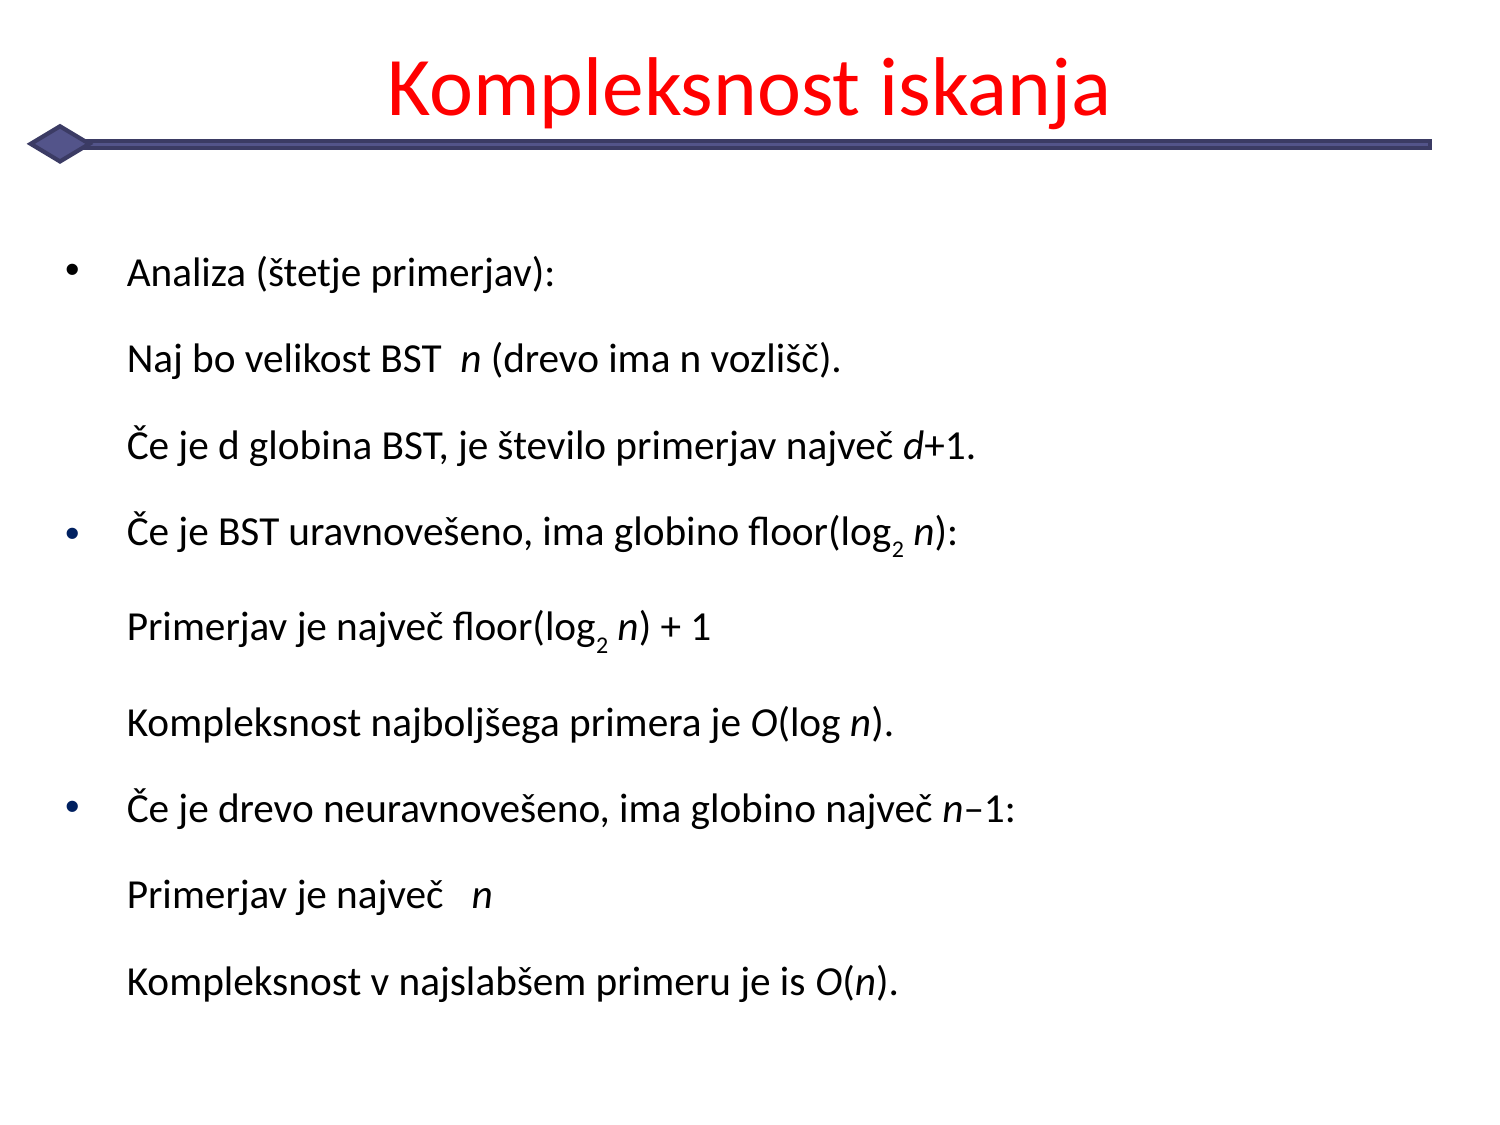

# Kompleksnost iskanja
Analiza (štetje primerjav):
	Naj bo velikost BST n (drevo ima n vozlišč).
	Če je d globina BST, je število primerjav največ d+1.
Če je BST uravnovešeno, ima globino floor(log2 n):
	Primerjav je največ floor(log2 n) + 1
	Kompleksnost najboljšega primera je O(log n).
Če je drevo neuravnovešeno, ima globino največ n–1:
	Primerjav je največ n
	Kompleksnost v najslabšem primeru je is O(n).